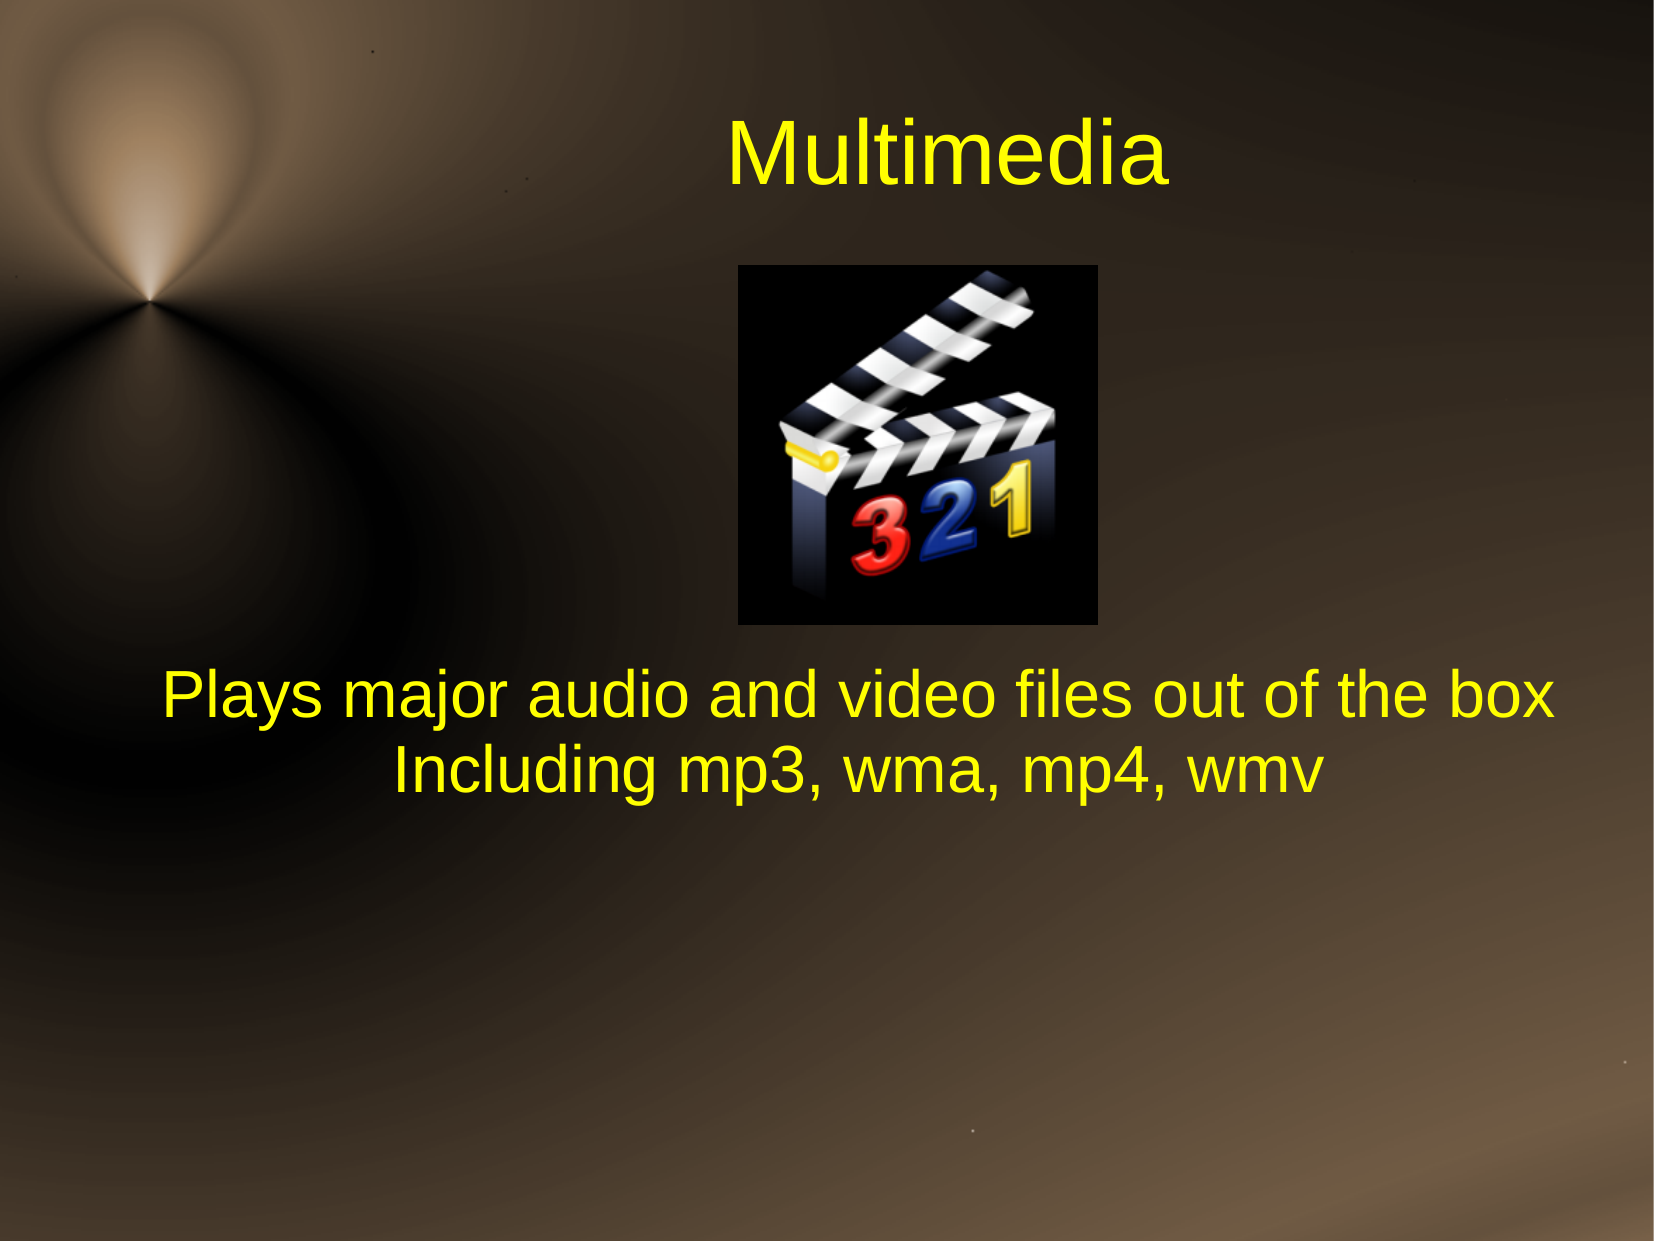

# Multimedia
Plays major audio and video files out of the box
Including mp3, wma, mp4, wmv